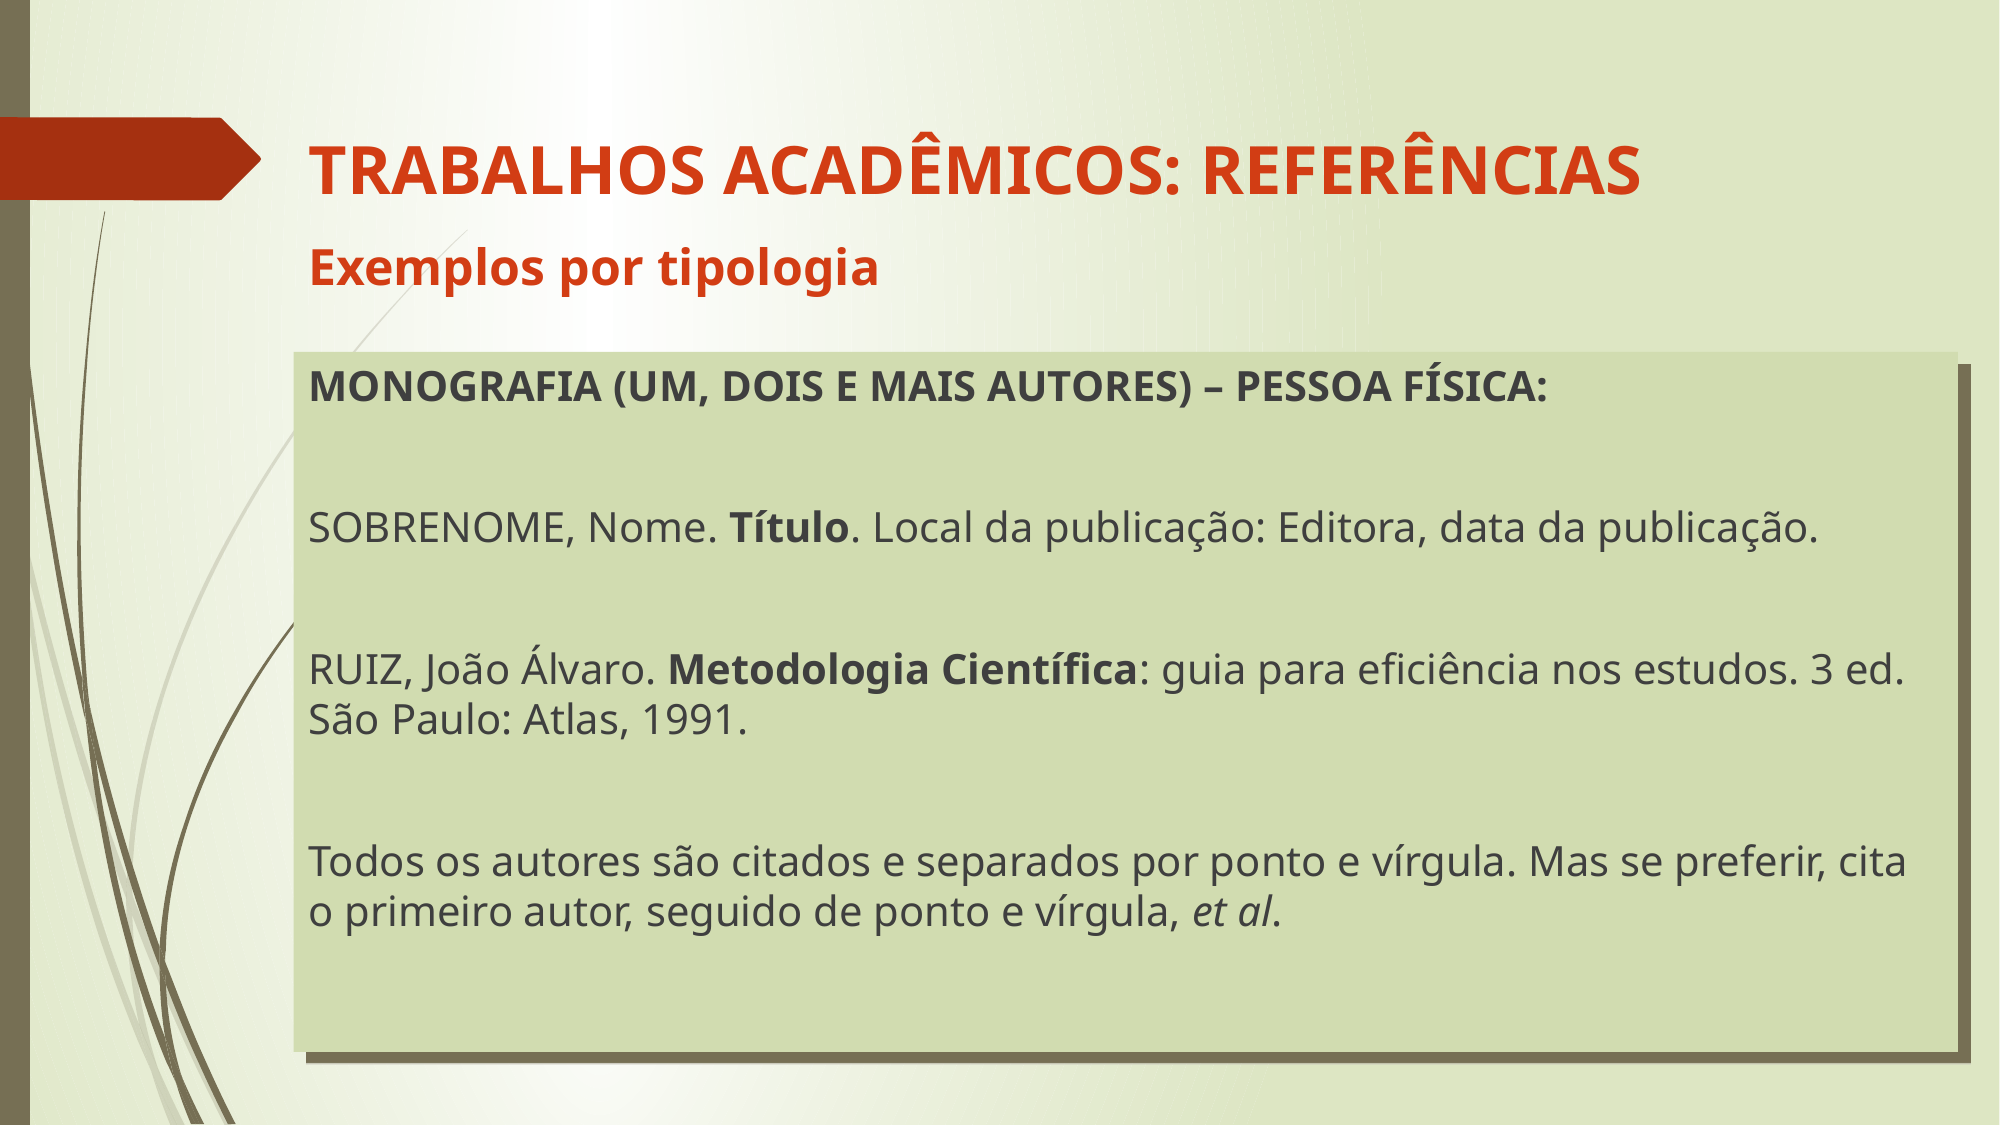

TRABALHOS ACADÊMICOS: REFERÊNCIAS
Exemplos por tipologia
# MONOGRAFIA (UM, DOIS E MAIS AUTORES) – PESSOA FÍSICA:
SOBRENOME, Nome. Título. Local da publicação: Editora, data da publicação.
RUIZ, João Álvaro. Metodologia Científica: guia para eficiência nos estudos. 3 ed. São Paulo: Atlas, 1991.
Todos os autores são citados e separados por ponto e vírgula. Mas se preferir, cita o primeiro autor, seguido de ponto e vírgula, et al.